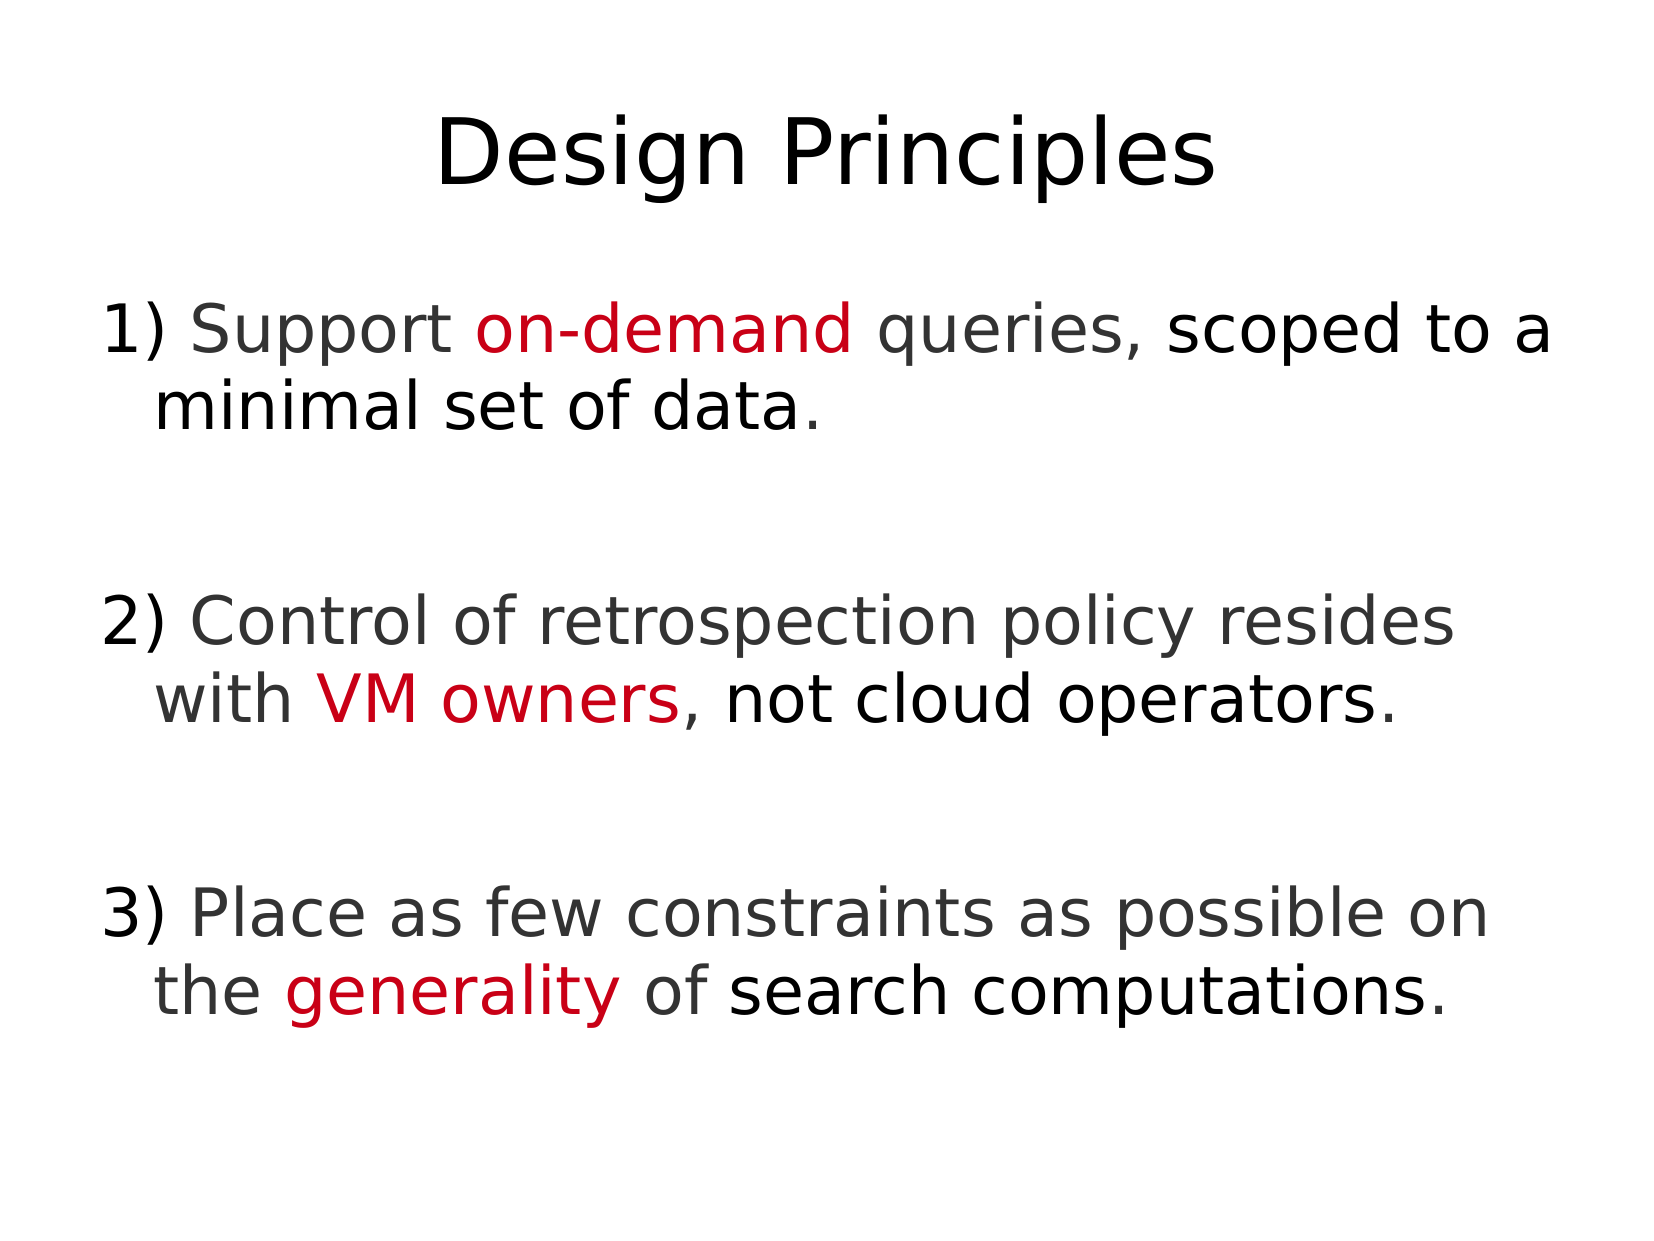

# Design Principles
 Support on-demand queries, scoped to a minimal set of data.
 Control of retrospection policy resides with VM owners, not cloud operators.
 Place as few constraints as possible on the generality of search computations.